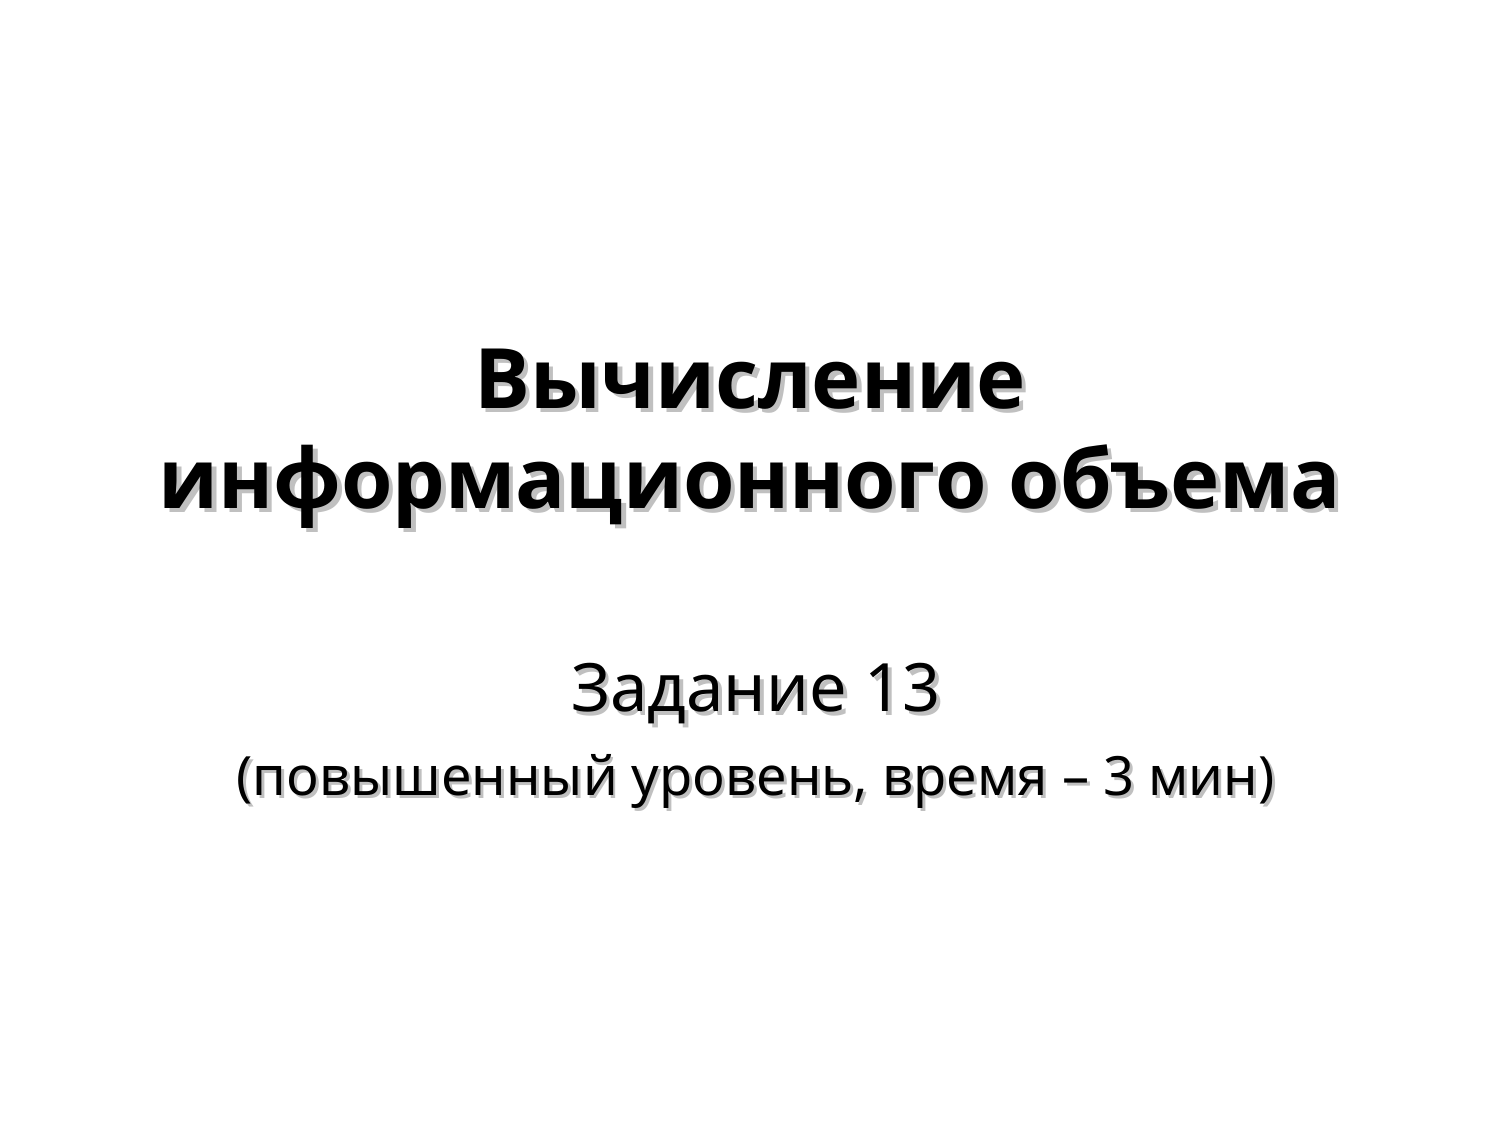

# Вычисление информационного объема
Задание 13
(повышенный уровень, время – 3 мин)